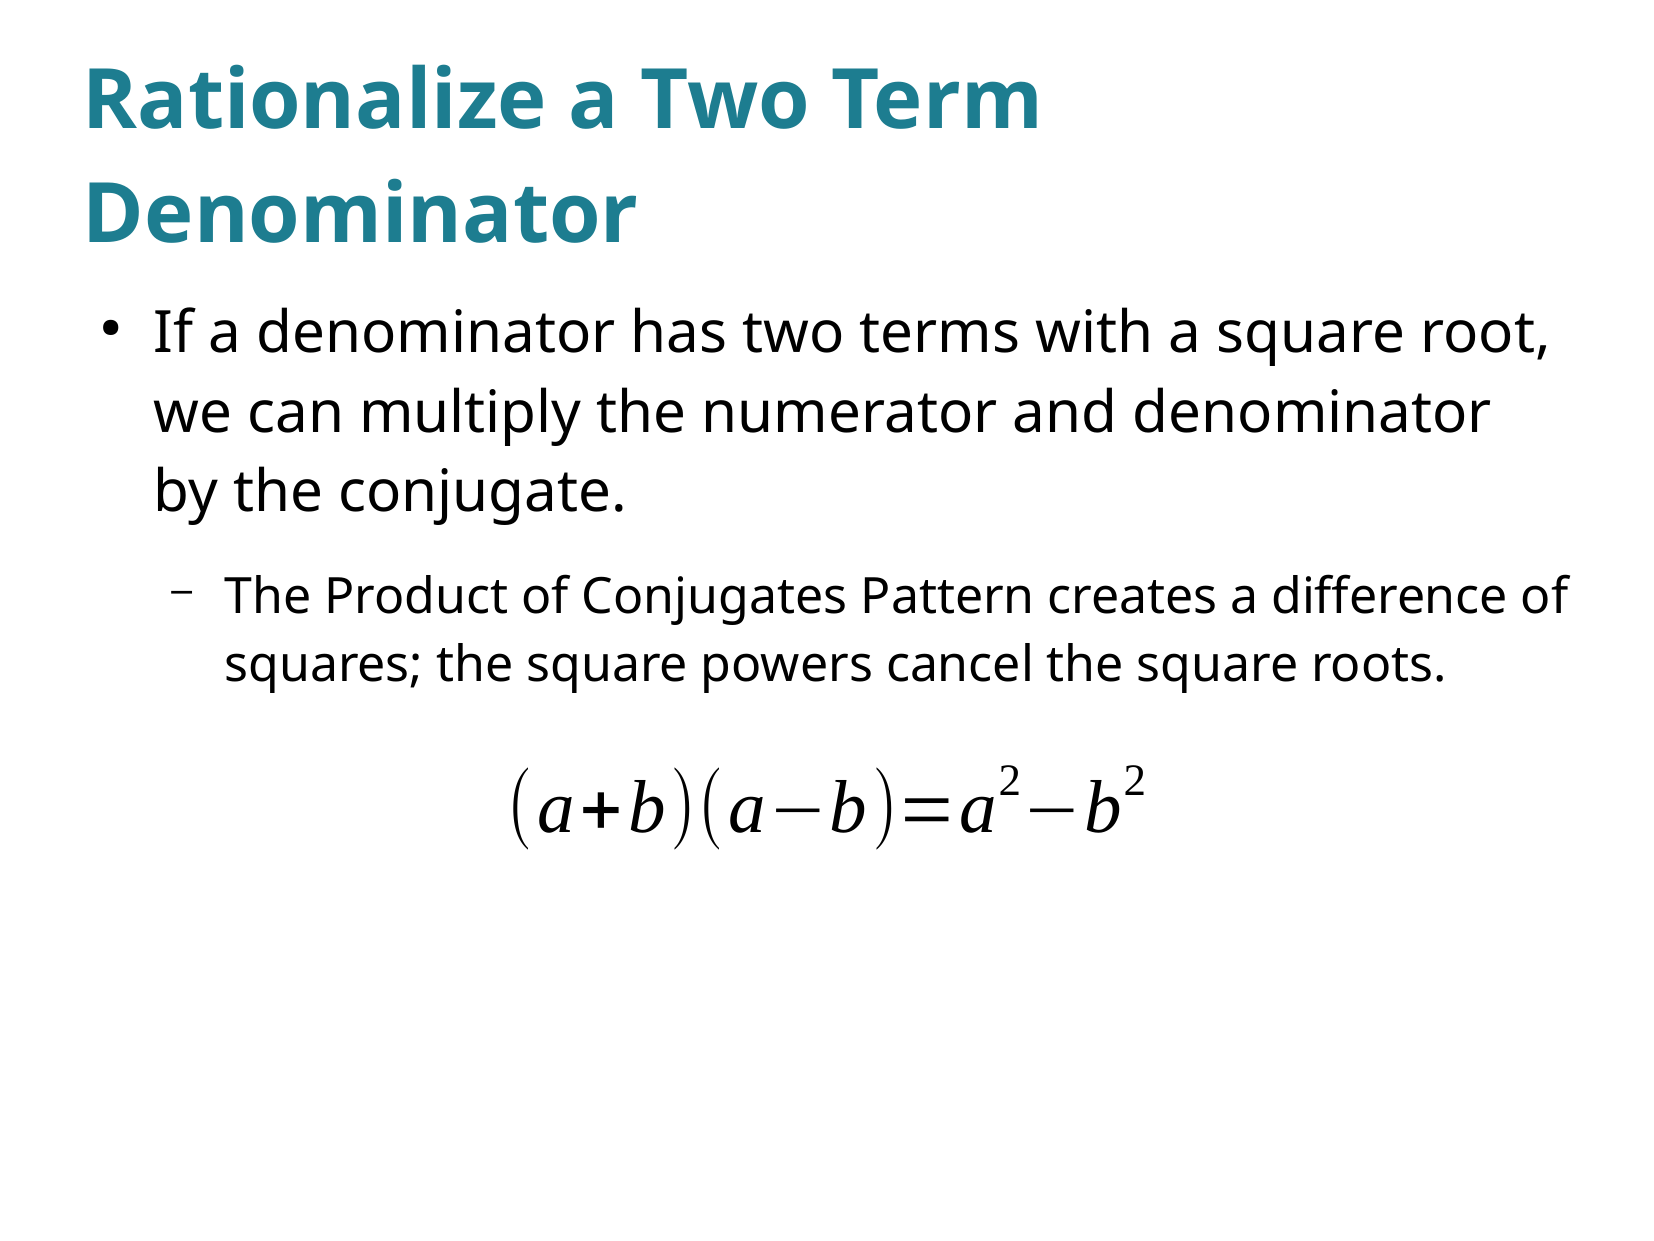

# Rationalize a Two Term Denominator
If a denominator has two terms with a square root, we can multiply the numerator and denominator by the conjugate.
The Product of Conjugates Pattern creates a difference of squares; the square powers cancel the square roots.